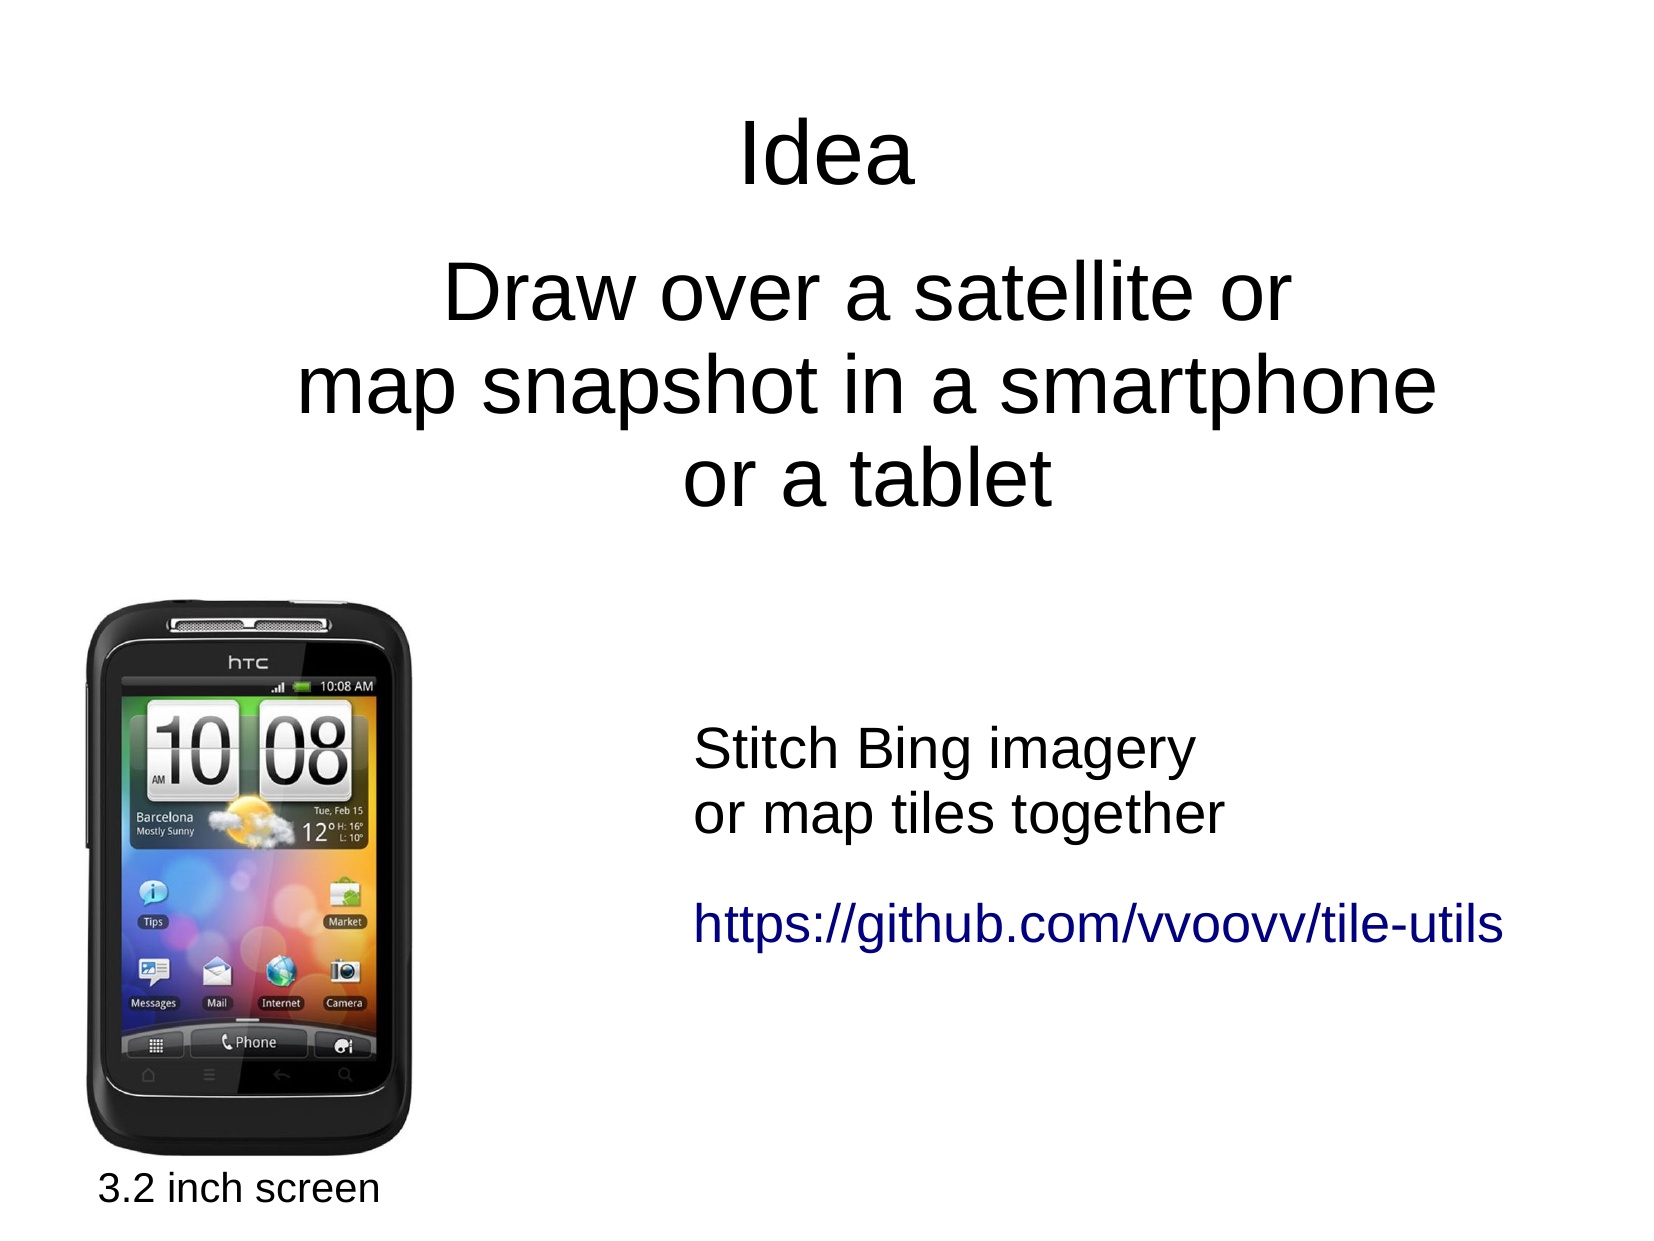

# Idea
Draw over a satellite or
map snapshot in a smartphone or a tablet
Stitch Bing imagery or map tiles together
https://github.com/vvoovv/tile-utils
3.2 inch screen